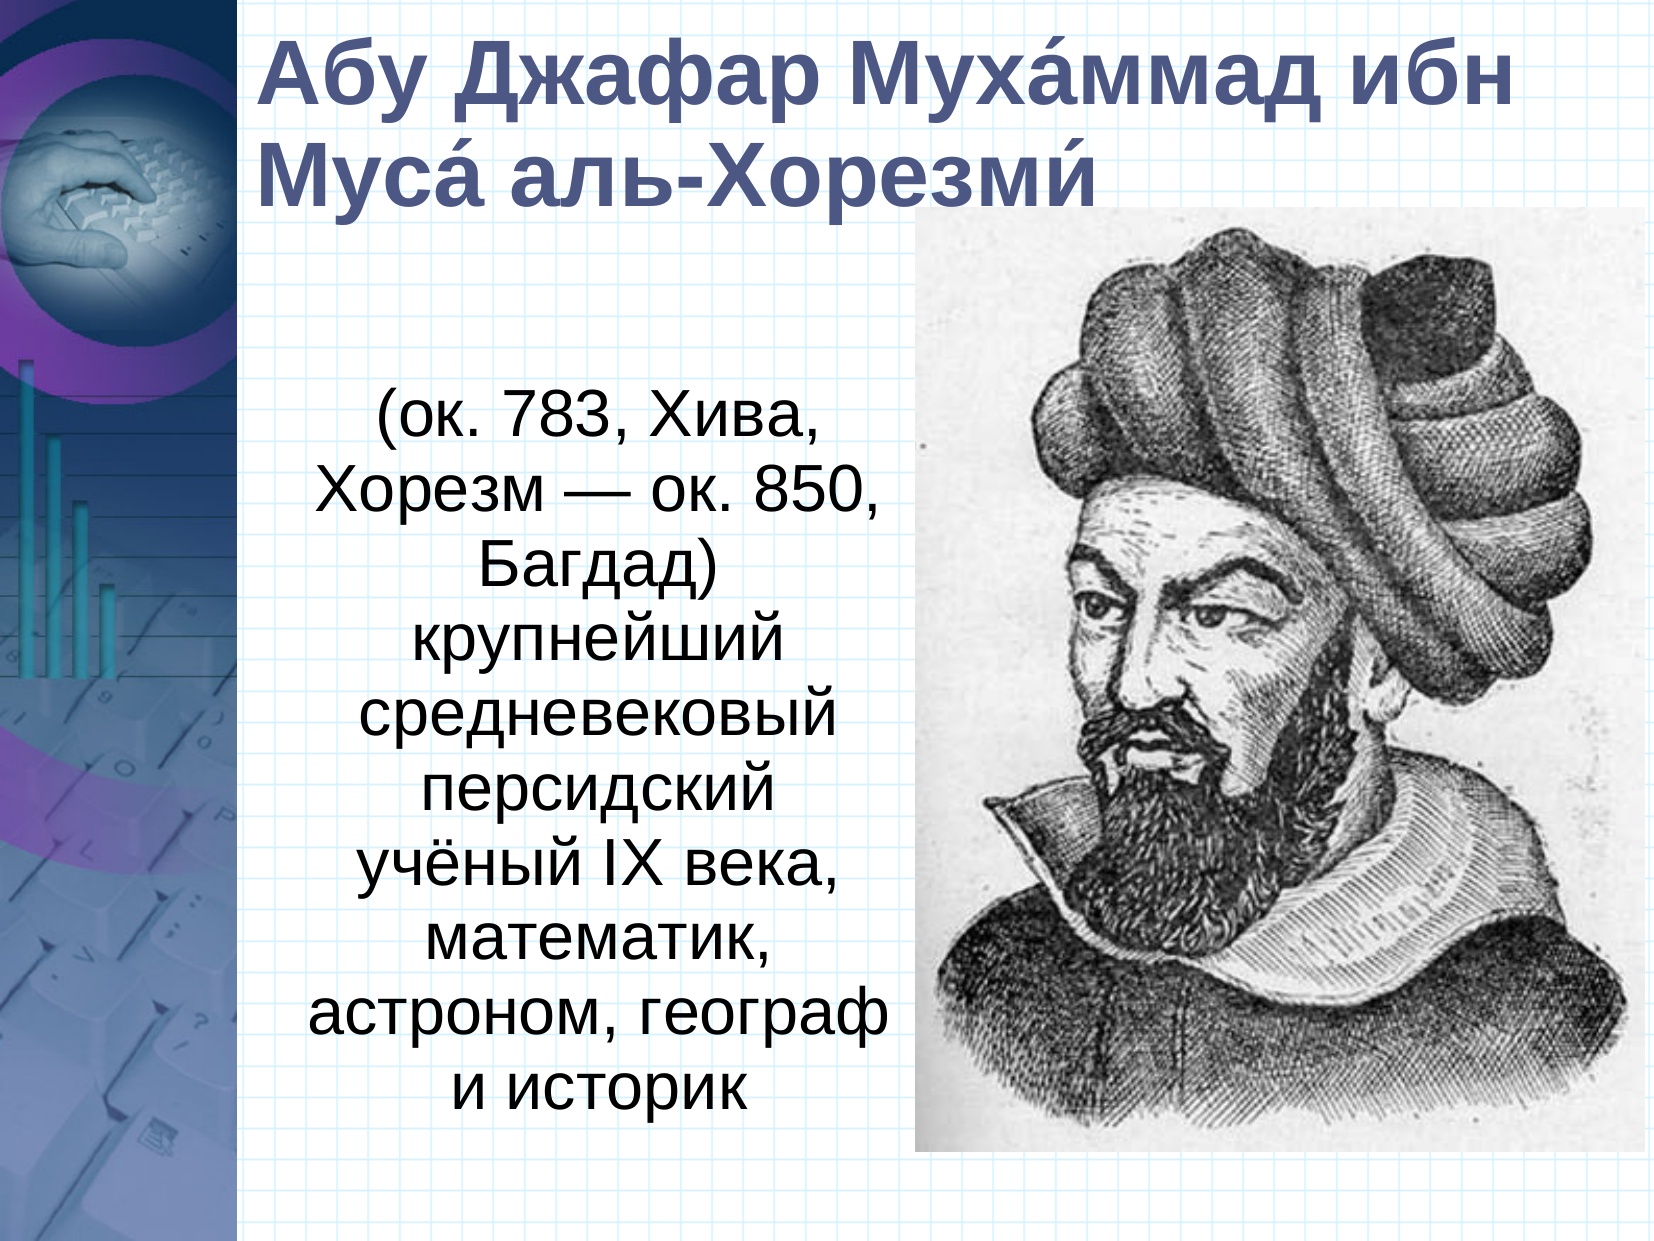

# Абу Джафар Муха́ммад ибн Муса́ аль-Хорезми́
(ок. 783, Хива, Хорезм — ок. 850, Багдад) крупнейший средневековый персидский учёный IX века, математик, астроном, географ и историк